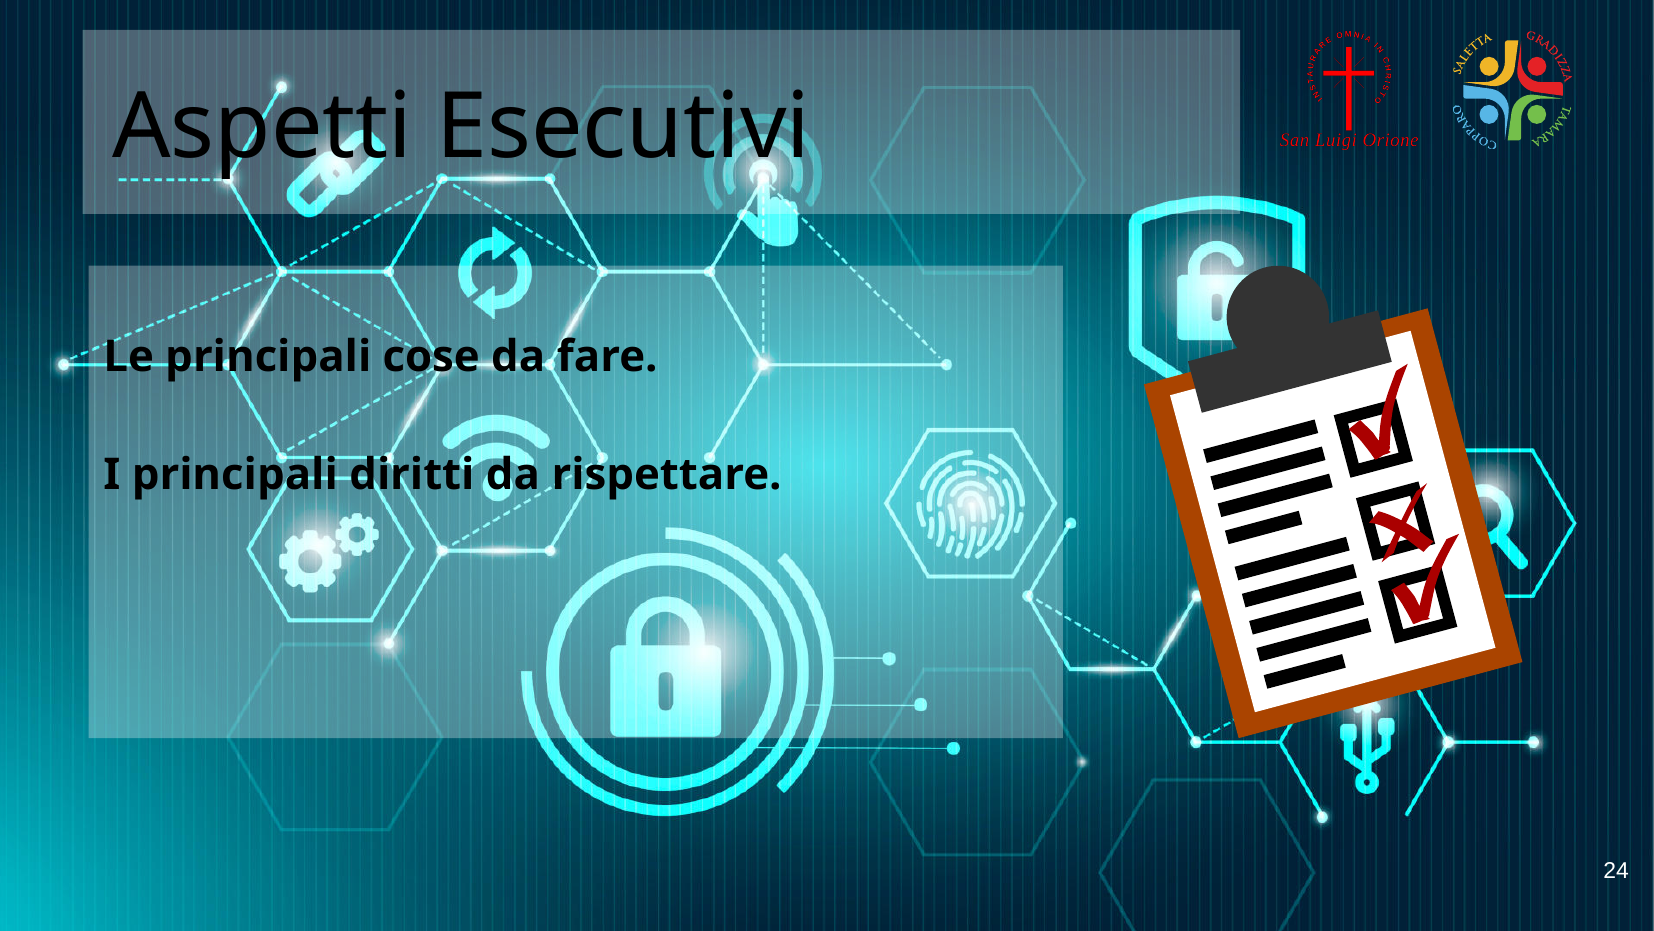

# Aspetti Esecutivi
Le principali cose da fare.
I principali diritti da rispettare.